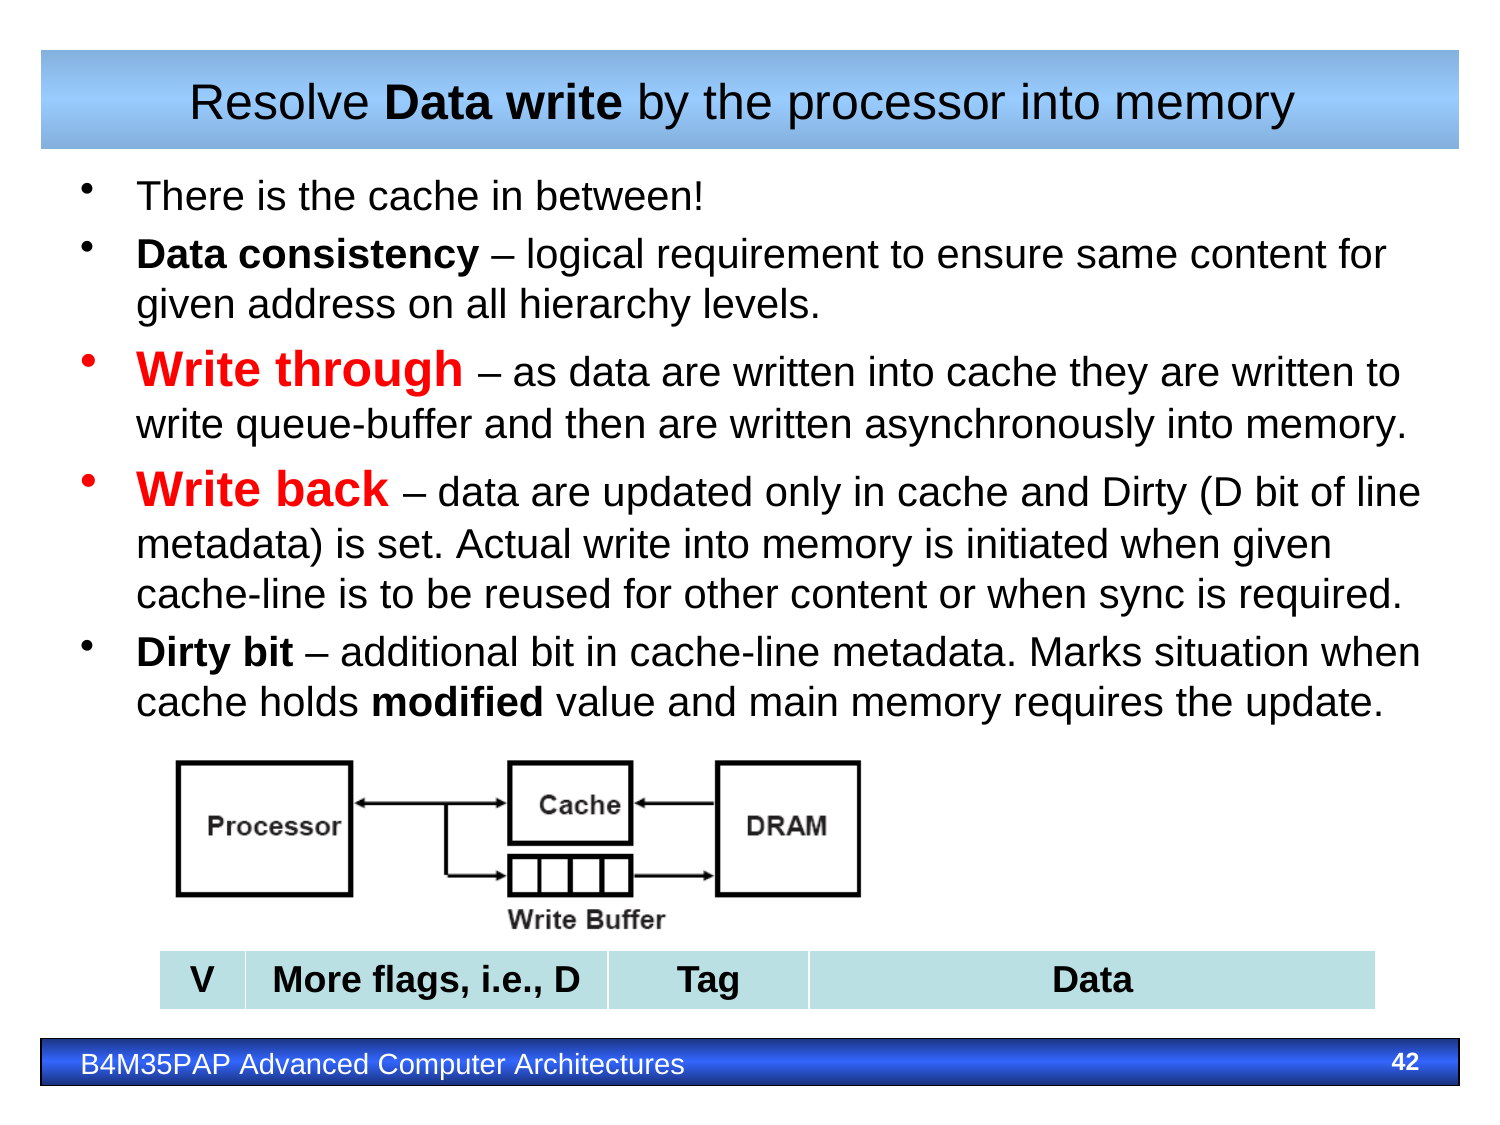

# Resolve Data write by the processor into memory
There is the cache in between!
Data consistency – logical requirement to ensure same content for given address on all hierarchy levels.
Write through – as data are written into cache they are written to write queue-buffer and then are written asynchronously into memory.
Write back – data are updated only in cache and Dirty (D bit of line metadata) is set. Actual write into memory is initiated when given cache-line is to be reused for other content or when sync is required.
Dirty bit – additional bit in cache-line metadata. Marks situation when cache holds modified value and main memory requires the update.
| V | More flags, i.e., D | Tag | Data |
| --- | --- | --- | --- |